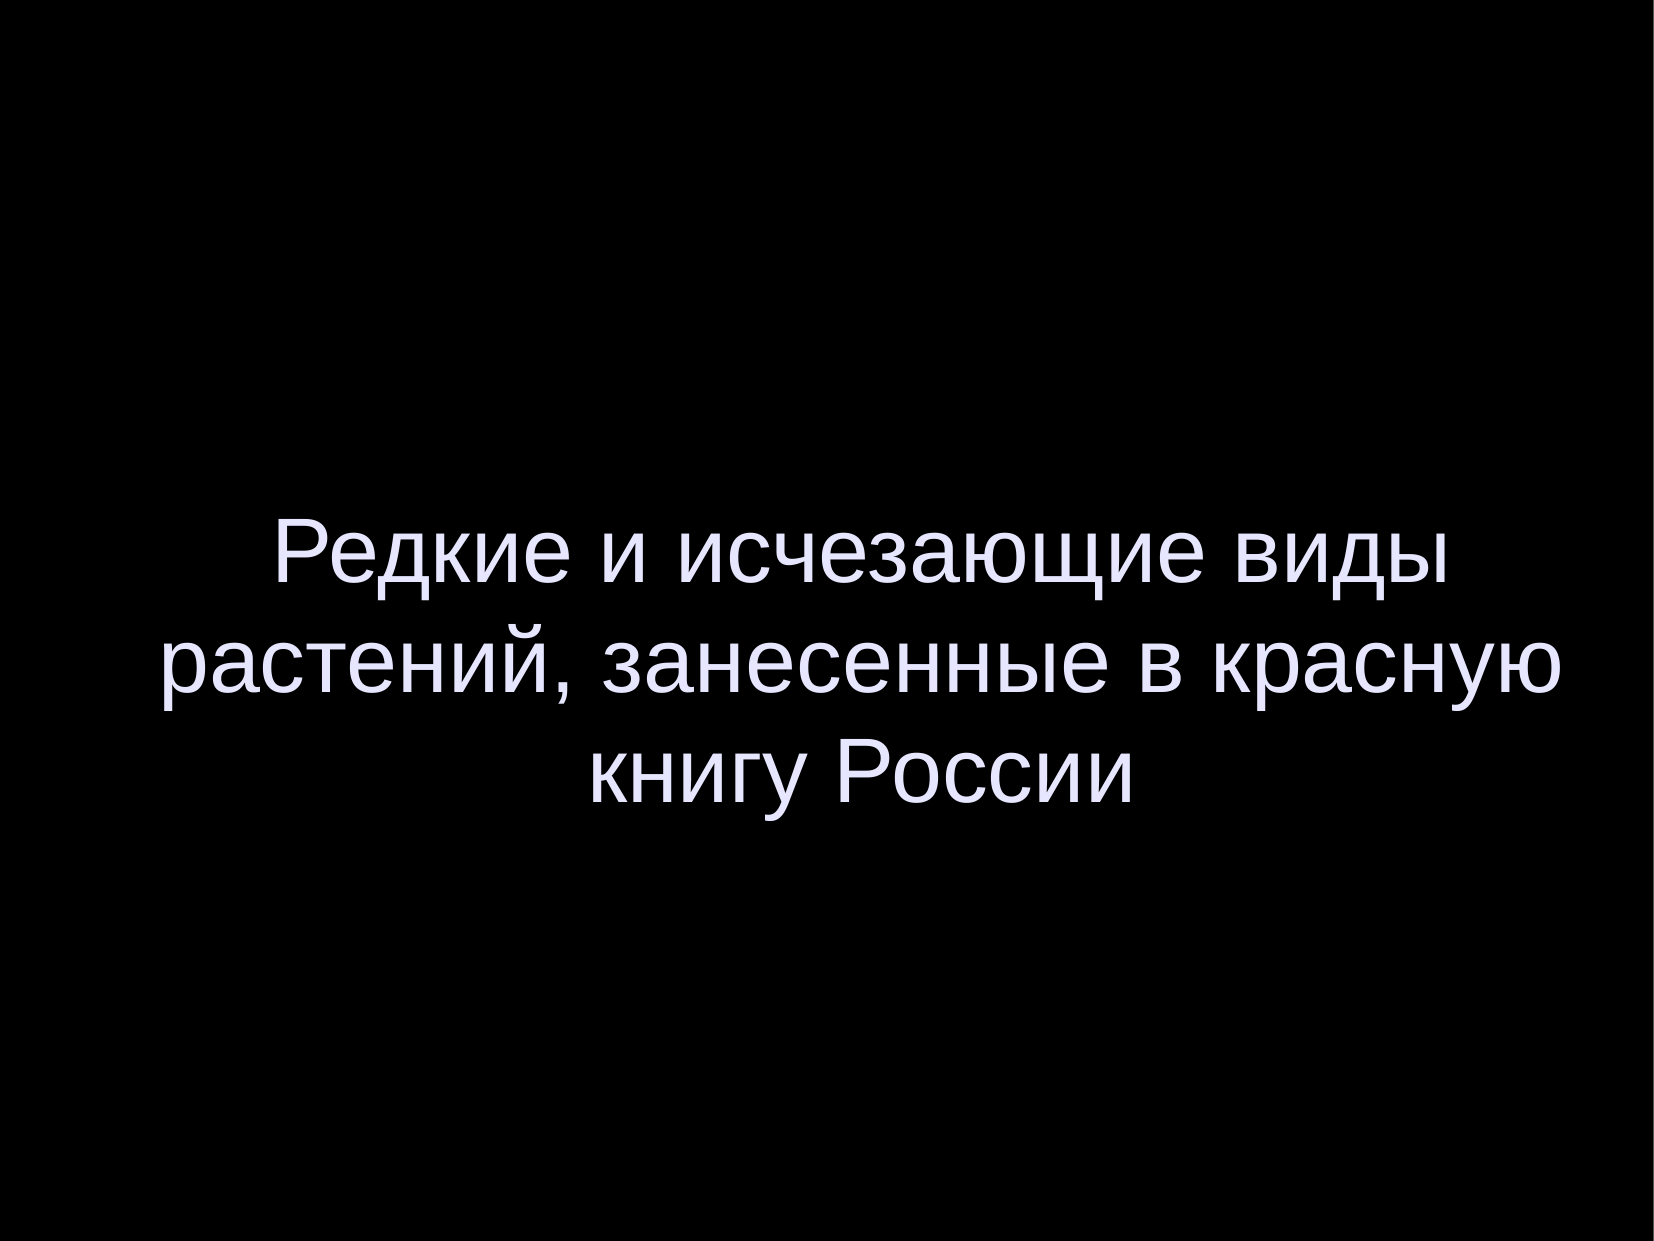

# Редкие и исчезающие виды растений, занесенные в красную книгу России